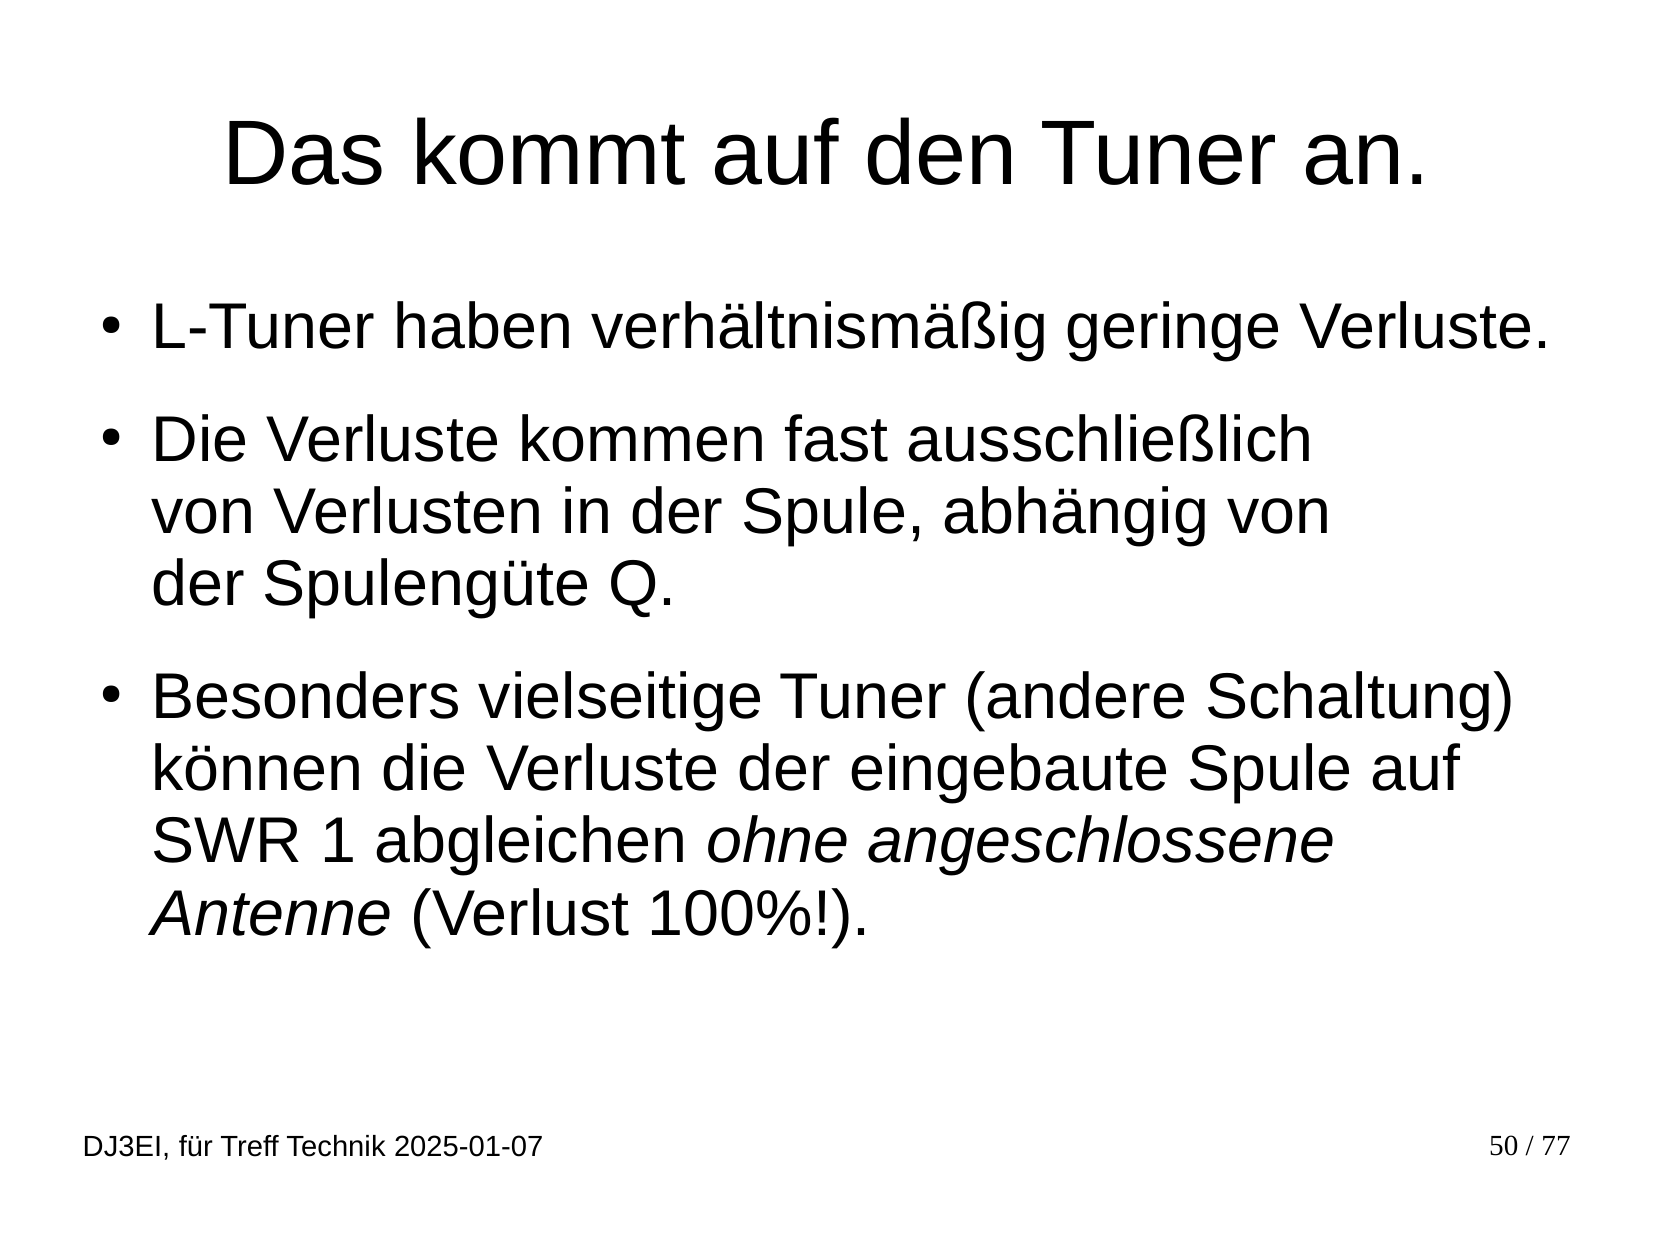

# Das kommt auf den Tuner an.
L-Tuner haben verhältnismäßig geringe Verluste.
Die Verluste kommen fast ausschließlich
von Verlusten in der Spule, abhängig von
der Spulengüte Q.
Besonders vielseitige Tuner (andere Schaltung) können die Verluste der eingebaute Spule auf SWR 1 abgleichen ohne angeschlossene Antenne (Verlust 100%!).
50